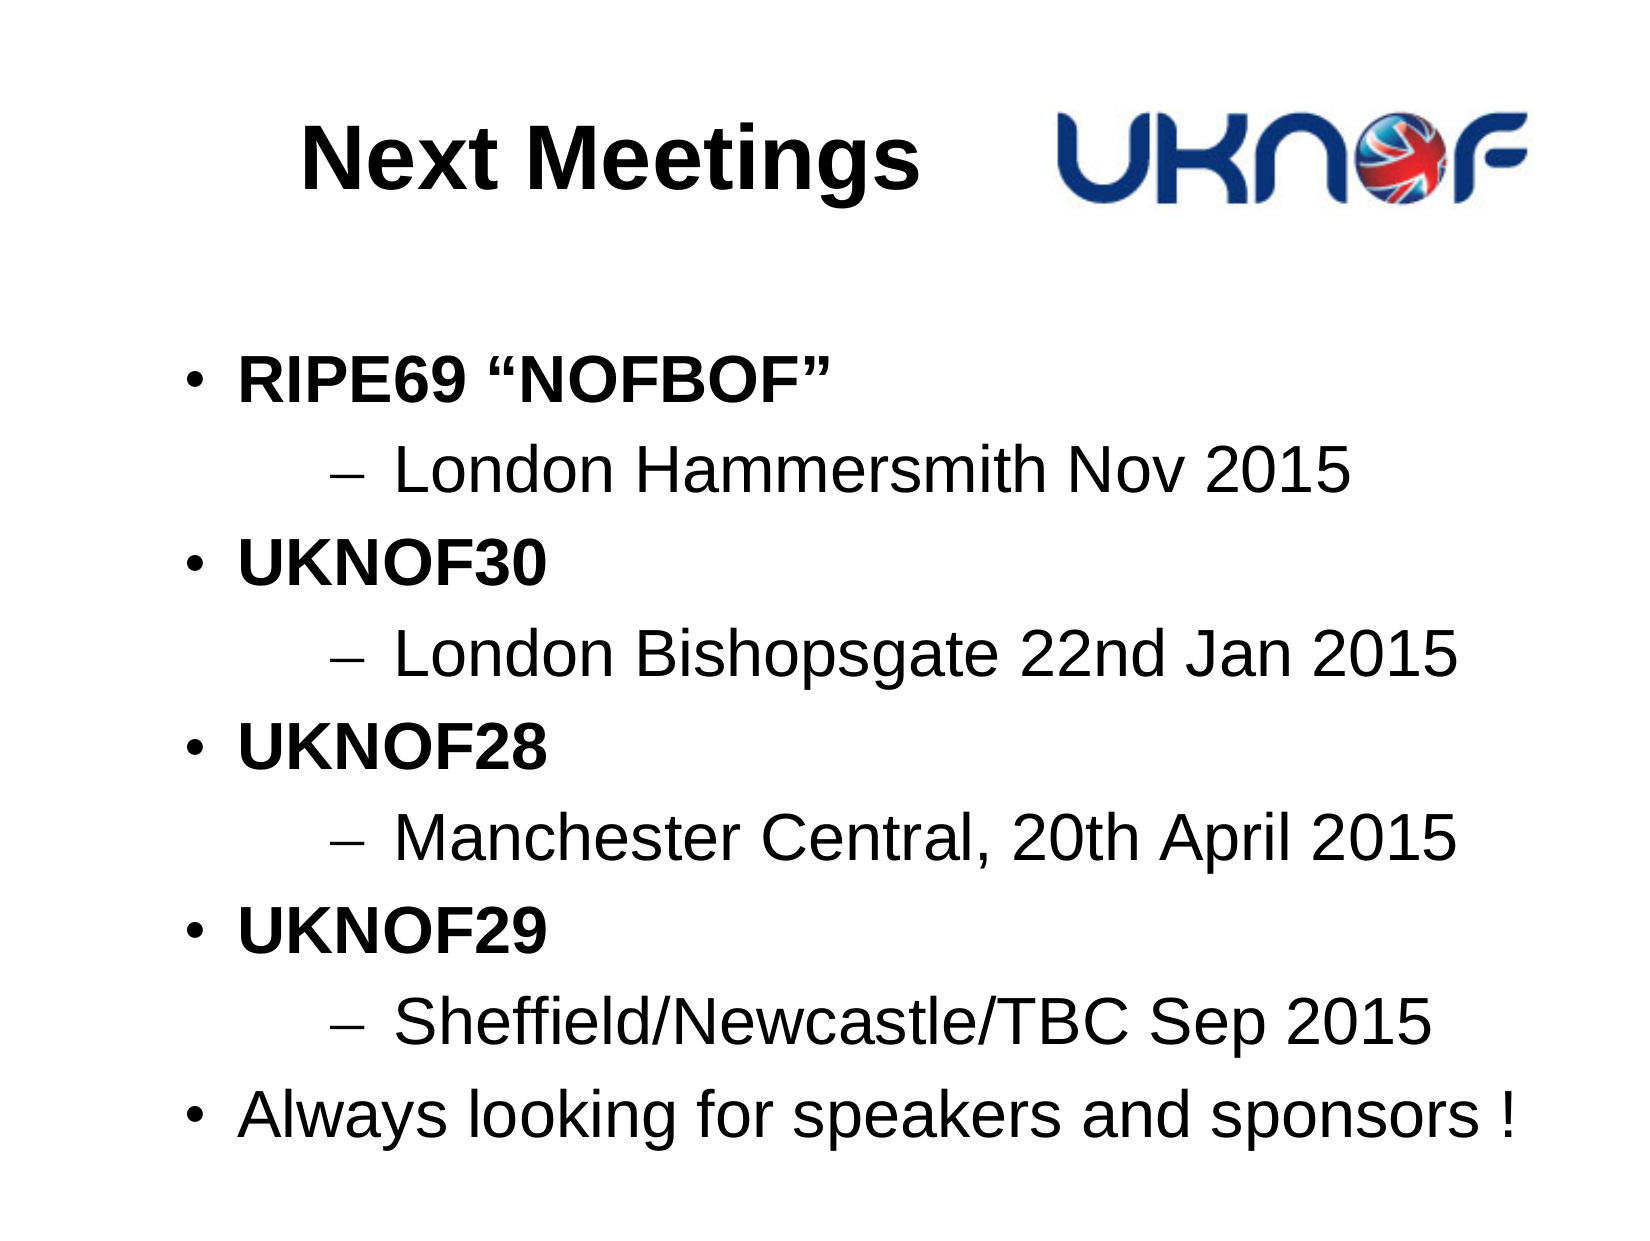

# Next Meetings
RIPE69 “NOFBOF”
 London Hammersmith Nov 2015
UKNOF30
 London Bishopsgate 22nd Jan 2015
UKNOF28
 Manchester Central, 20th April 2015
UKNOF29
 Sheffield/Newcastle/TBC Sep 2015
Always looking for speakers and sponsors !